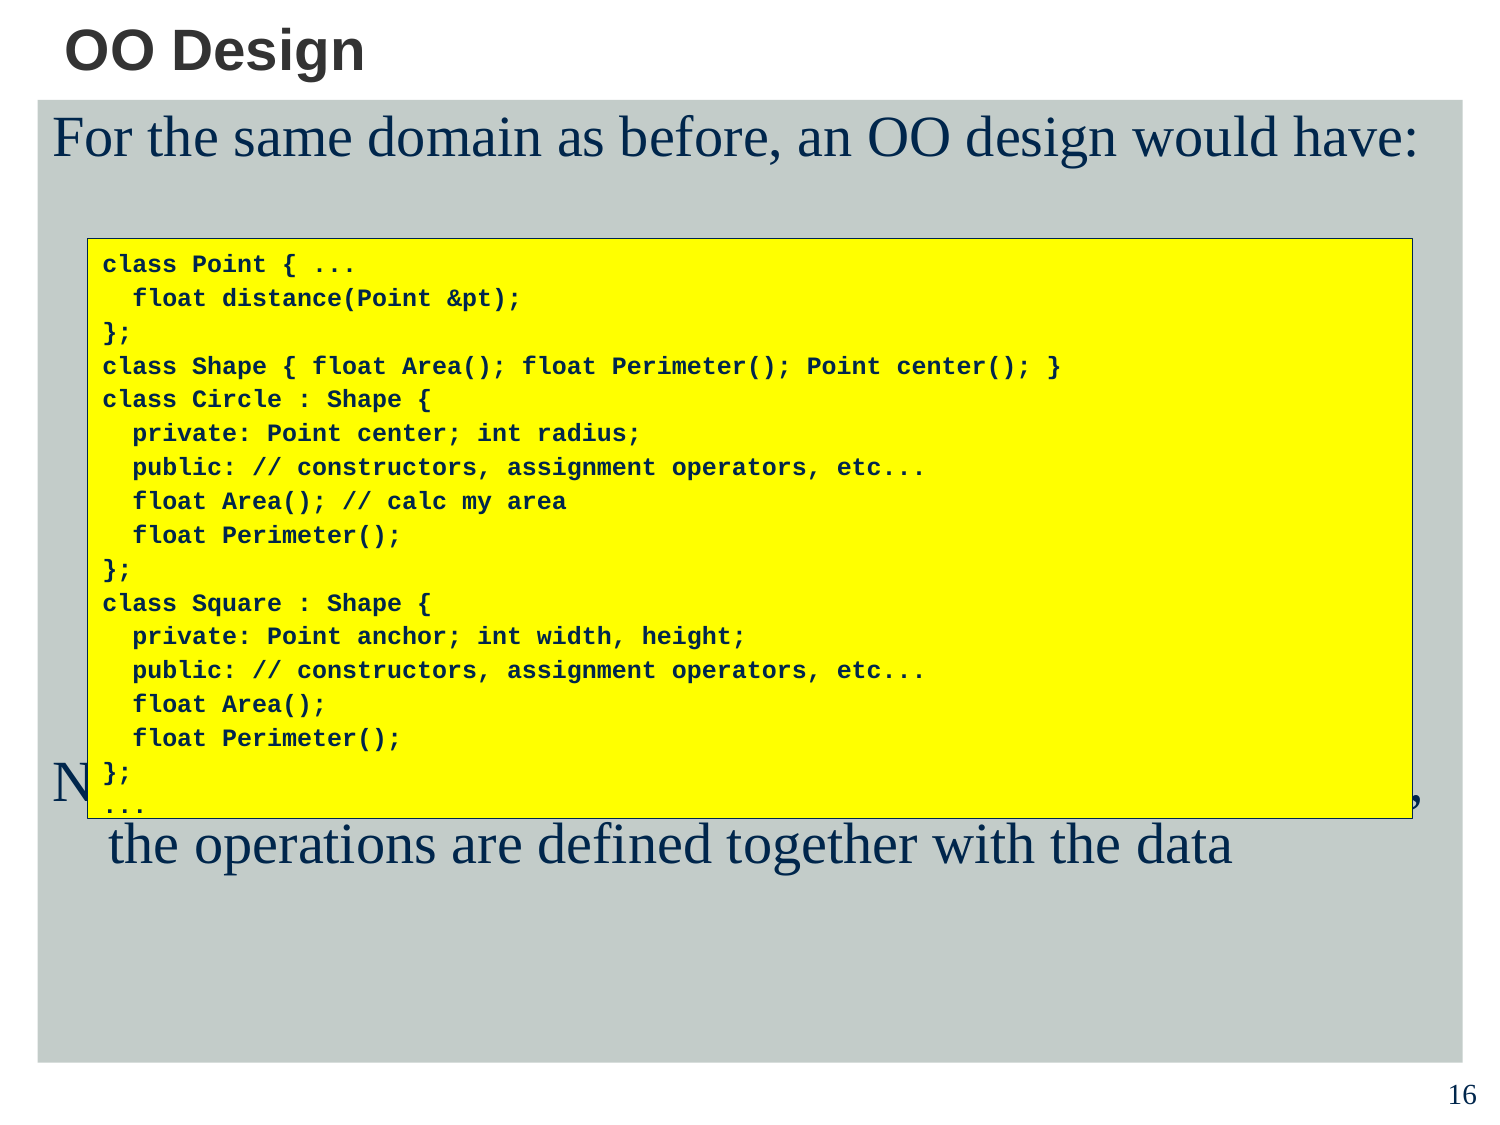

# OO Design
For the same domain as before, an OO design would have:
Notice that the central aspect of the design is now the data, the operations are defined together with the data
class Point { ...
 float distance(Point &pt);
};
class Shape { float Area(); float Perimeter(); Point center(); }
class Circle : Shape {
 private: Point center; int radius;
 public: // constructors, assignment operators, etc...
 float Area(); // calc my area
 float Perimeter();
};
class Square : Shape {
 private: Point anchor; int width, height;
 public: // constructors, assignment operators, etc...
 float Area();
 float Perimeter();
};
...